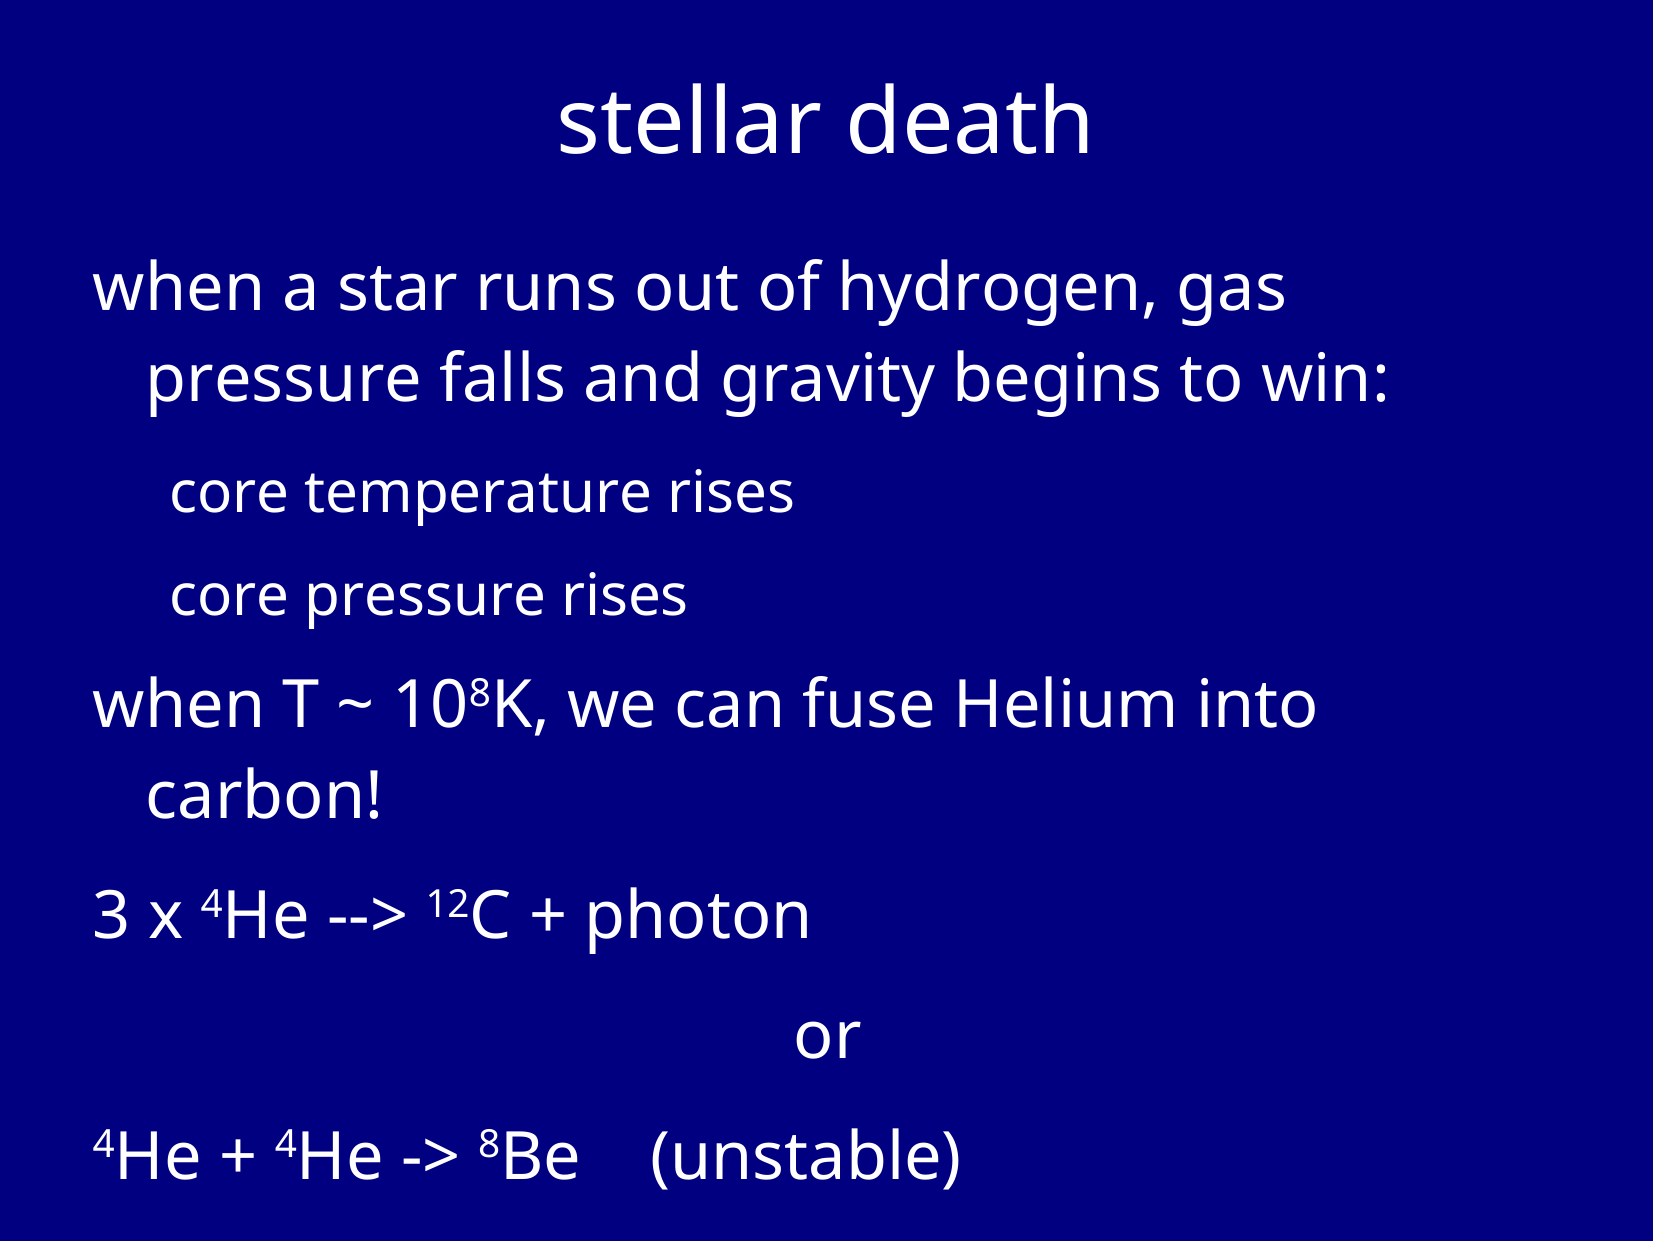

# stellar death
when a star runs out of hydrogen, gas pressure falls and gravity begins to win:
core temperature rises
core pressure rises
when T ~ 108K, we can fuse Helium into carbon!
3 x 4He --> 12C + photon
or
4He + 4He -> 8Be (unstable)
8Be + 4He -> 12C + photon (stable)